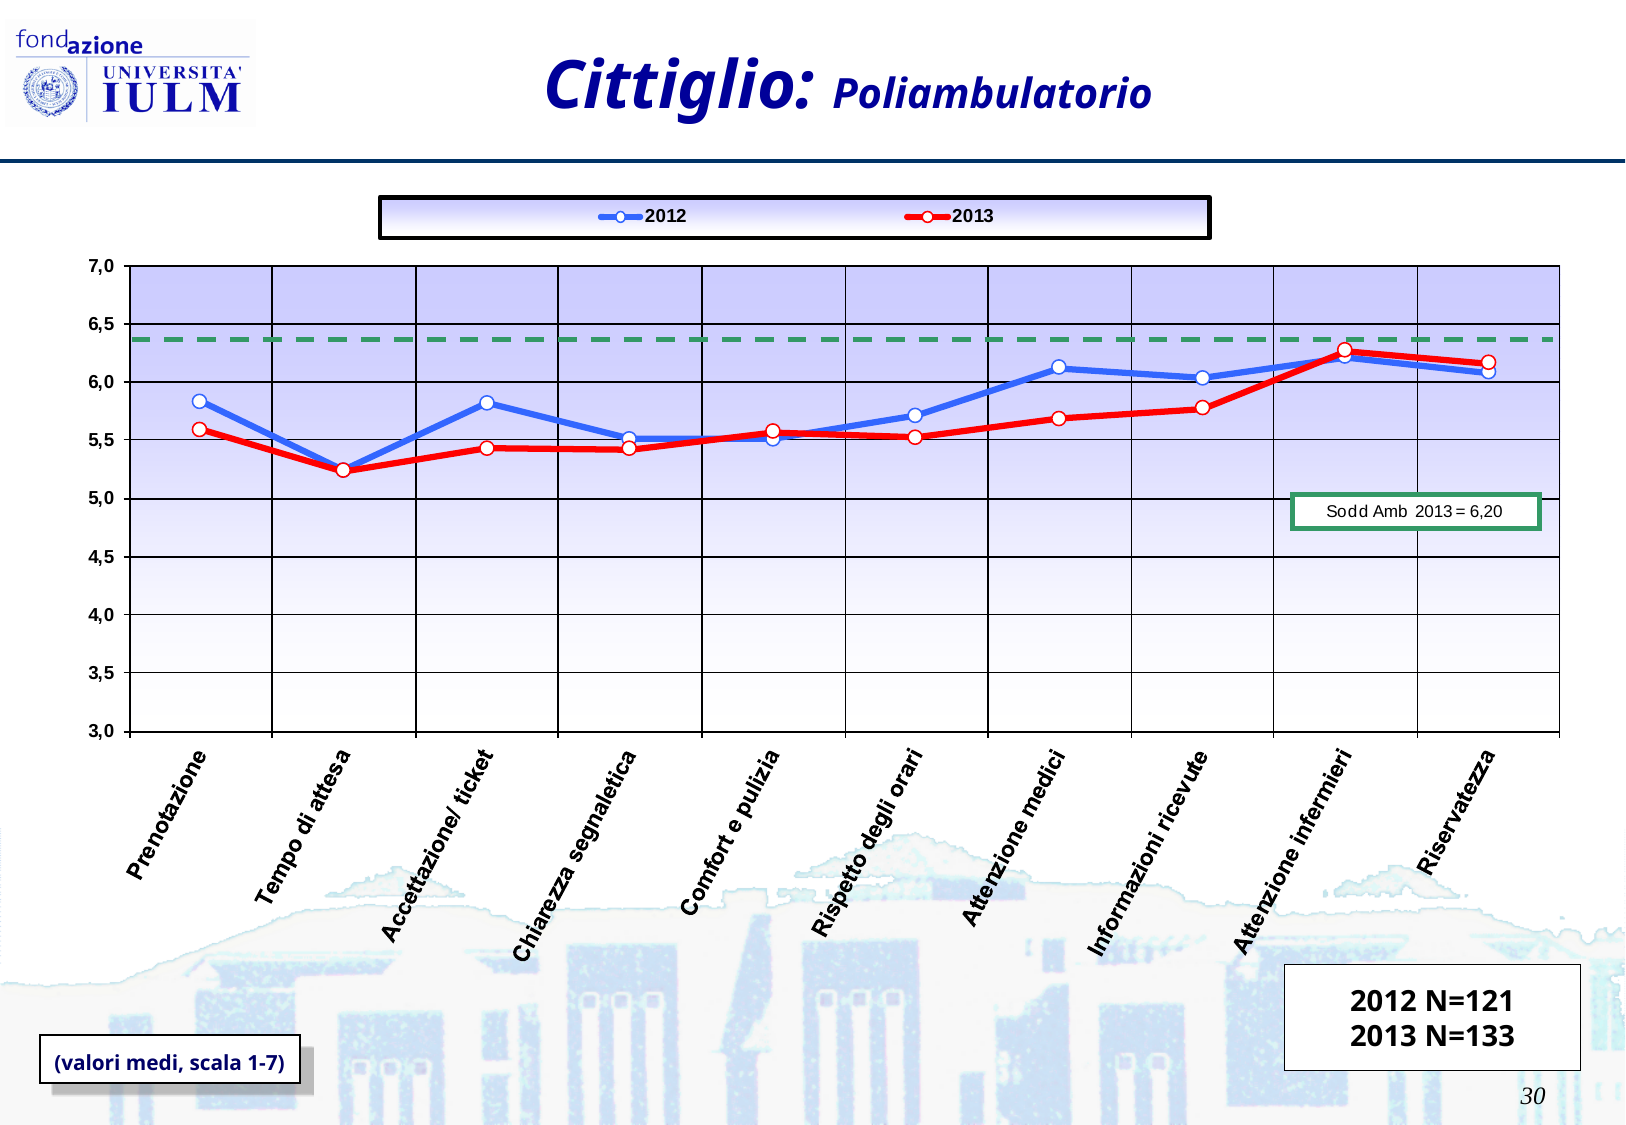

Cittiglio: Poliambulatorio
2012 N=121
2013 N=133
(valori medi, scala 1-7)